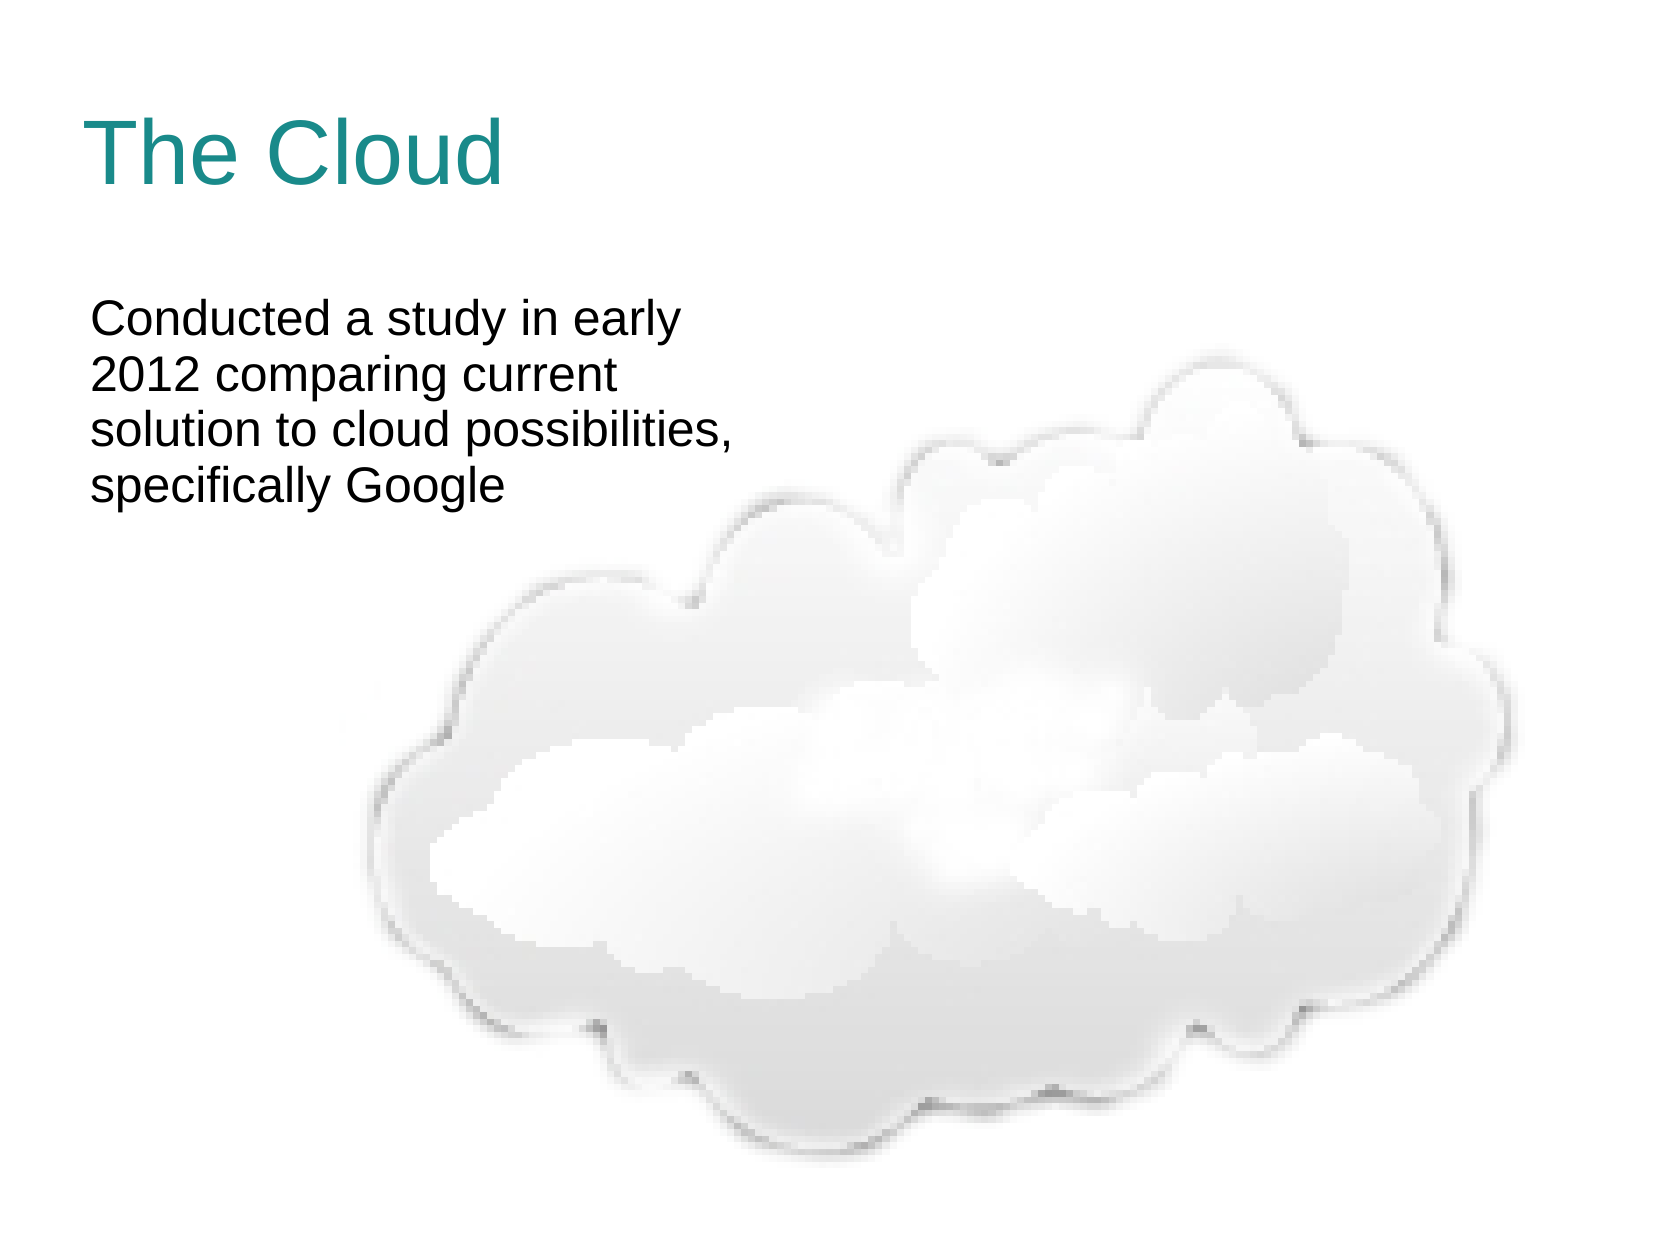

# The Cloud
Conducted a study in early 2012 comparing current solution to cloud possibilities, specifically Google